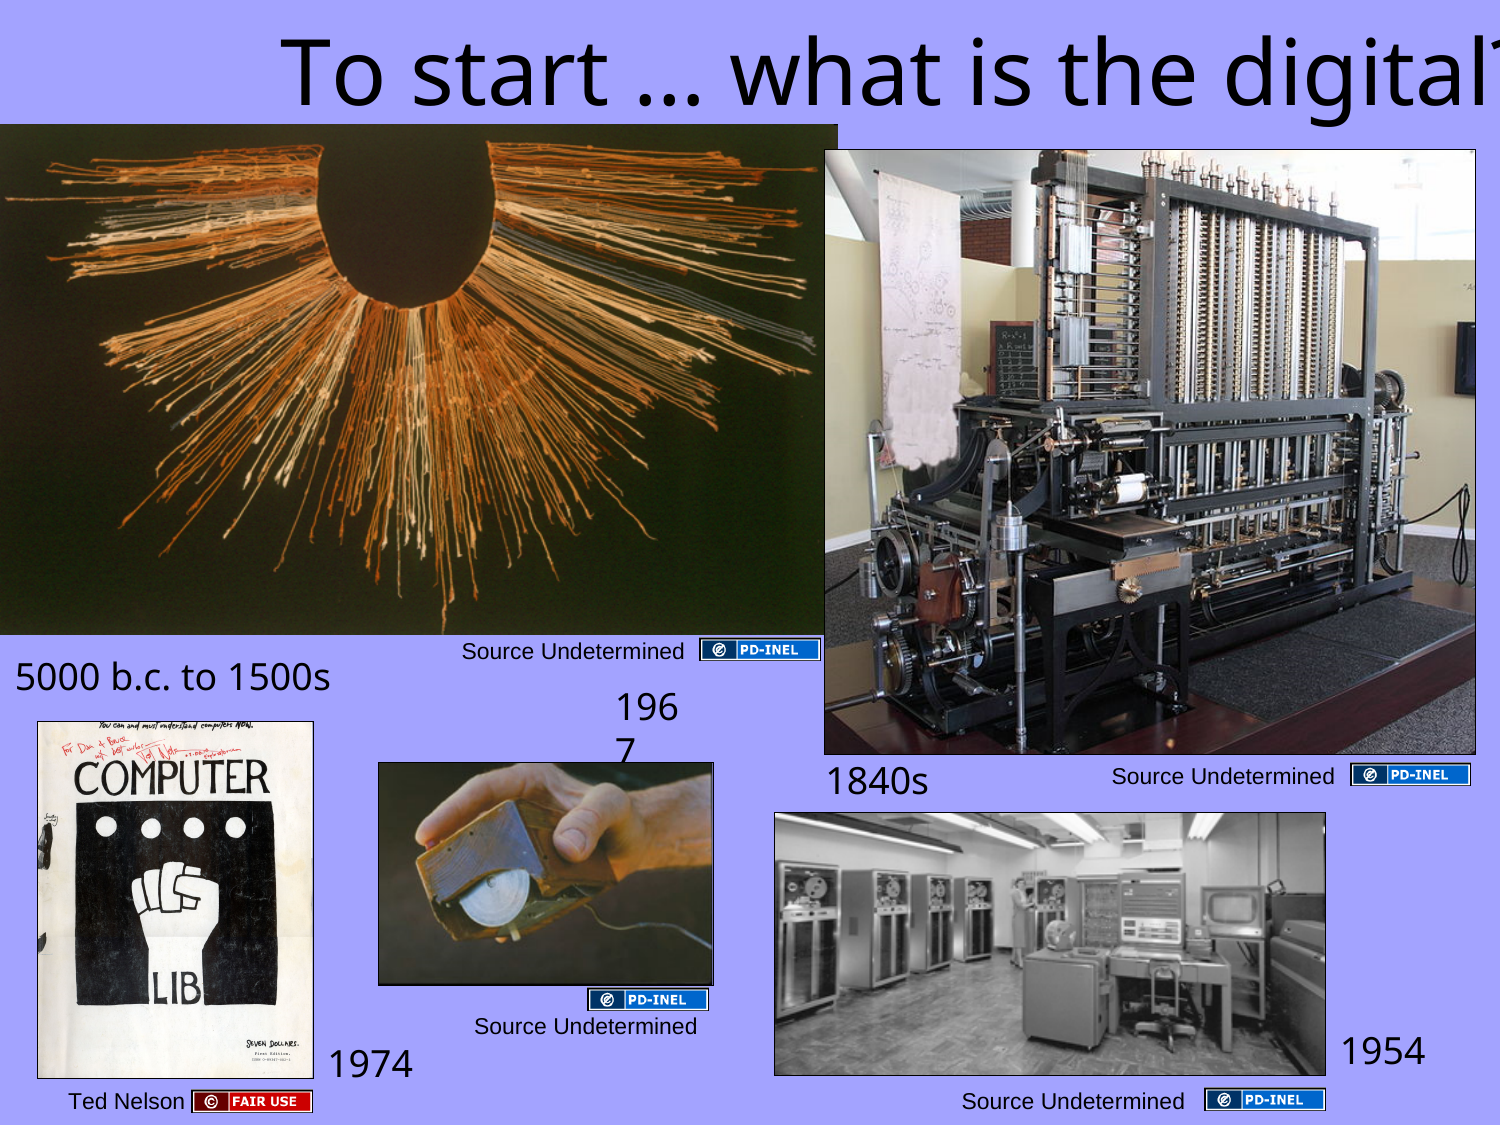

# To start … what is the digital?
5000 b.c. to 1500s
Source Undetermined
1967
1840s
Source Undetermined
Source Undetermined
1954
1974
Ted Nelson
Source Undetermined